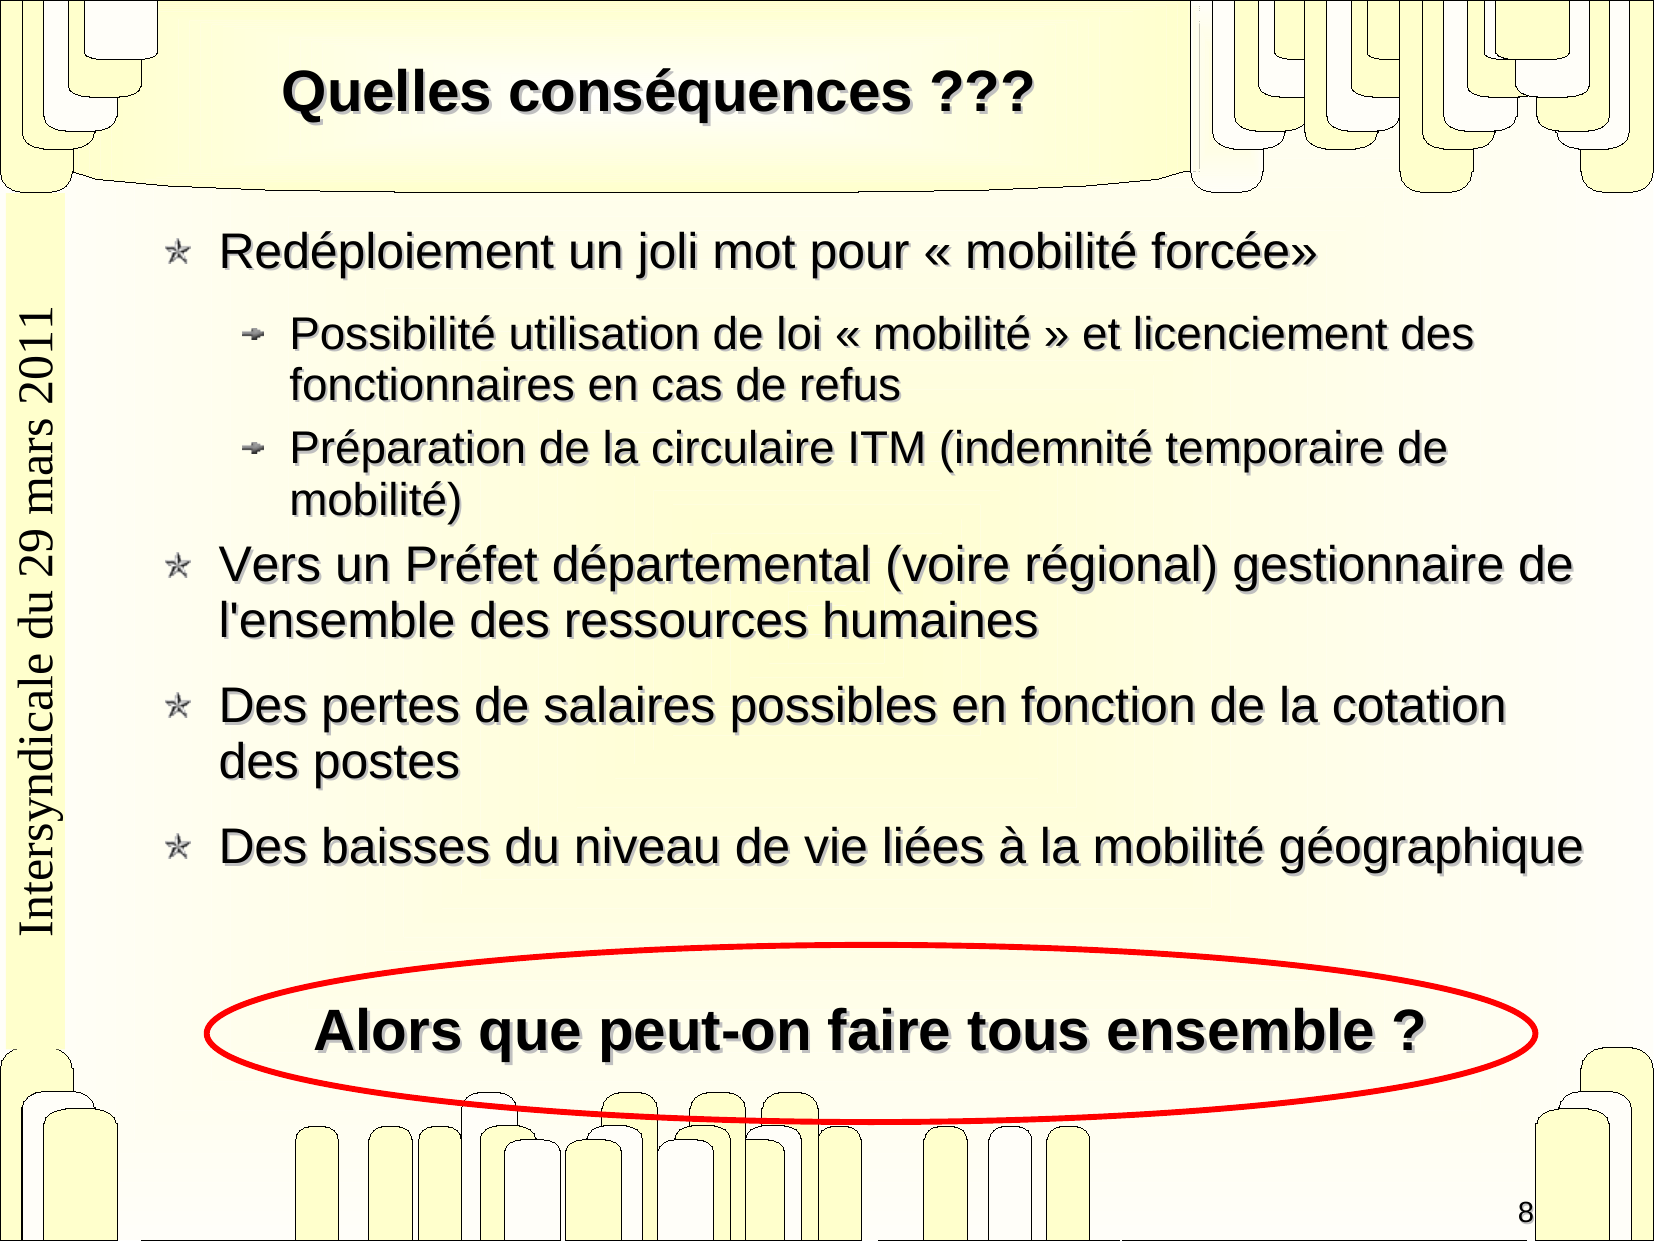

# Quelles conséquences ???
Redéploiement un joli mot pour « mobilité forcée»
Possibilité utilisation de loi « mobilité » et licenciement des fonctionnaires en cas de refus
Préparation de la circulaire ITM (indemnité temporaire de mobilité)
Vers un Préfet départemental (voire régional) gestionnaire de l'ensemble des ressources humaines
Des pertes de salaires possibles en fonction de la cotation des postes
Des baisses du niveau de vie liées à la mobilité géographique
Alors que peut-on faire tous ensemble ?